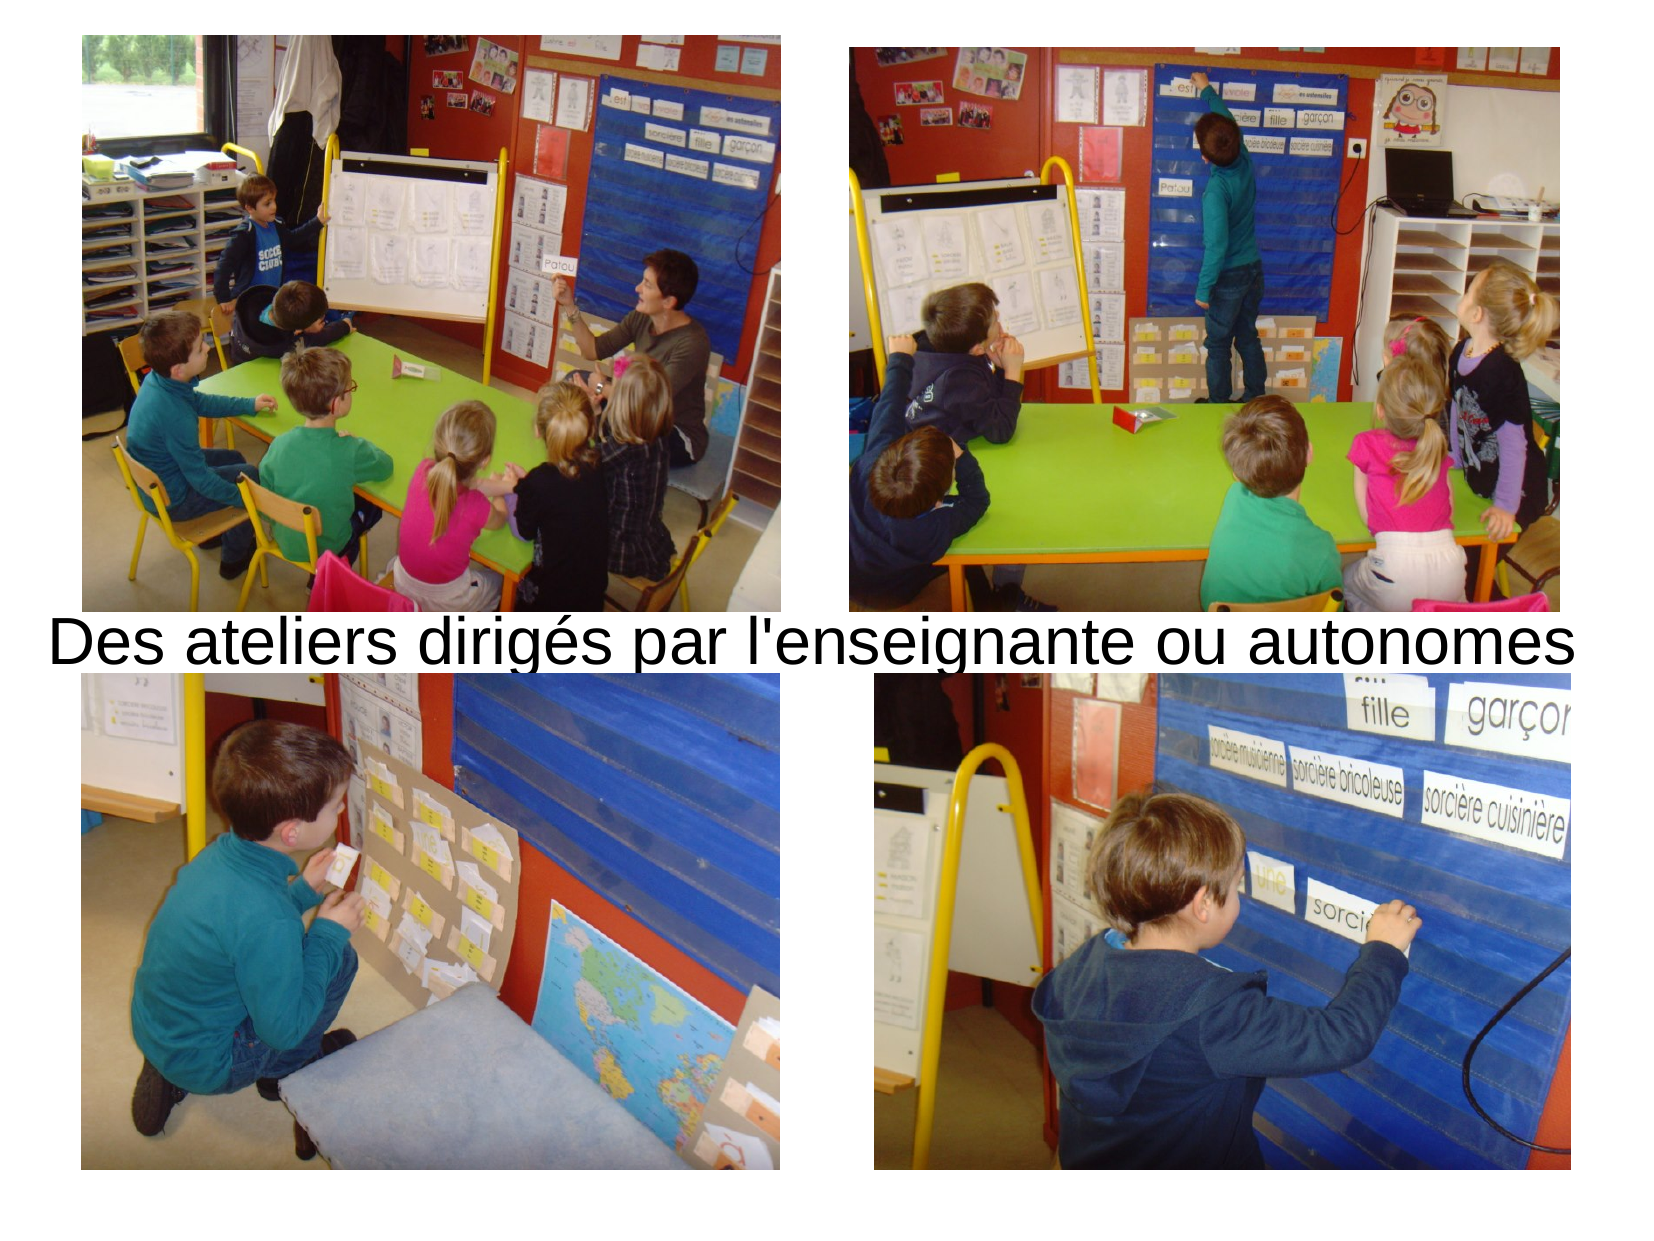

# Des ateliers dirigés par l'enseignante ou autonomes